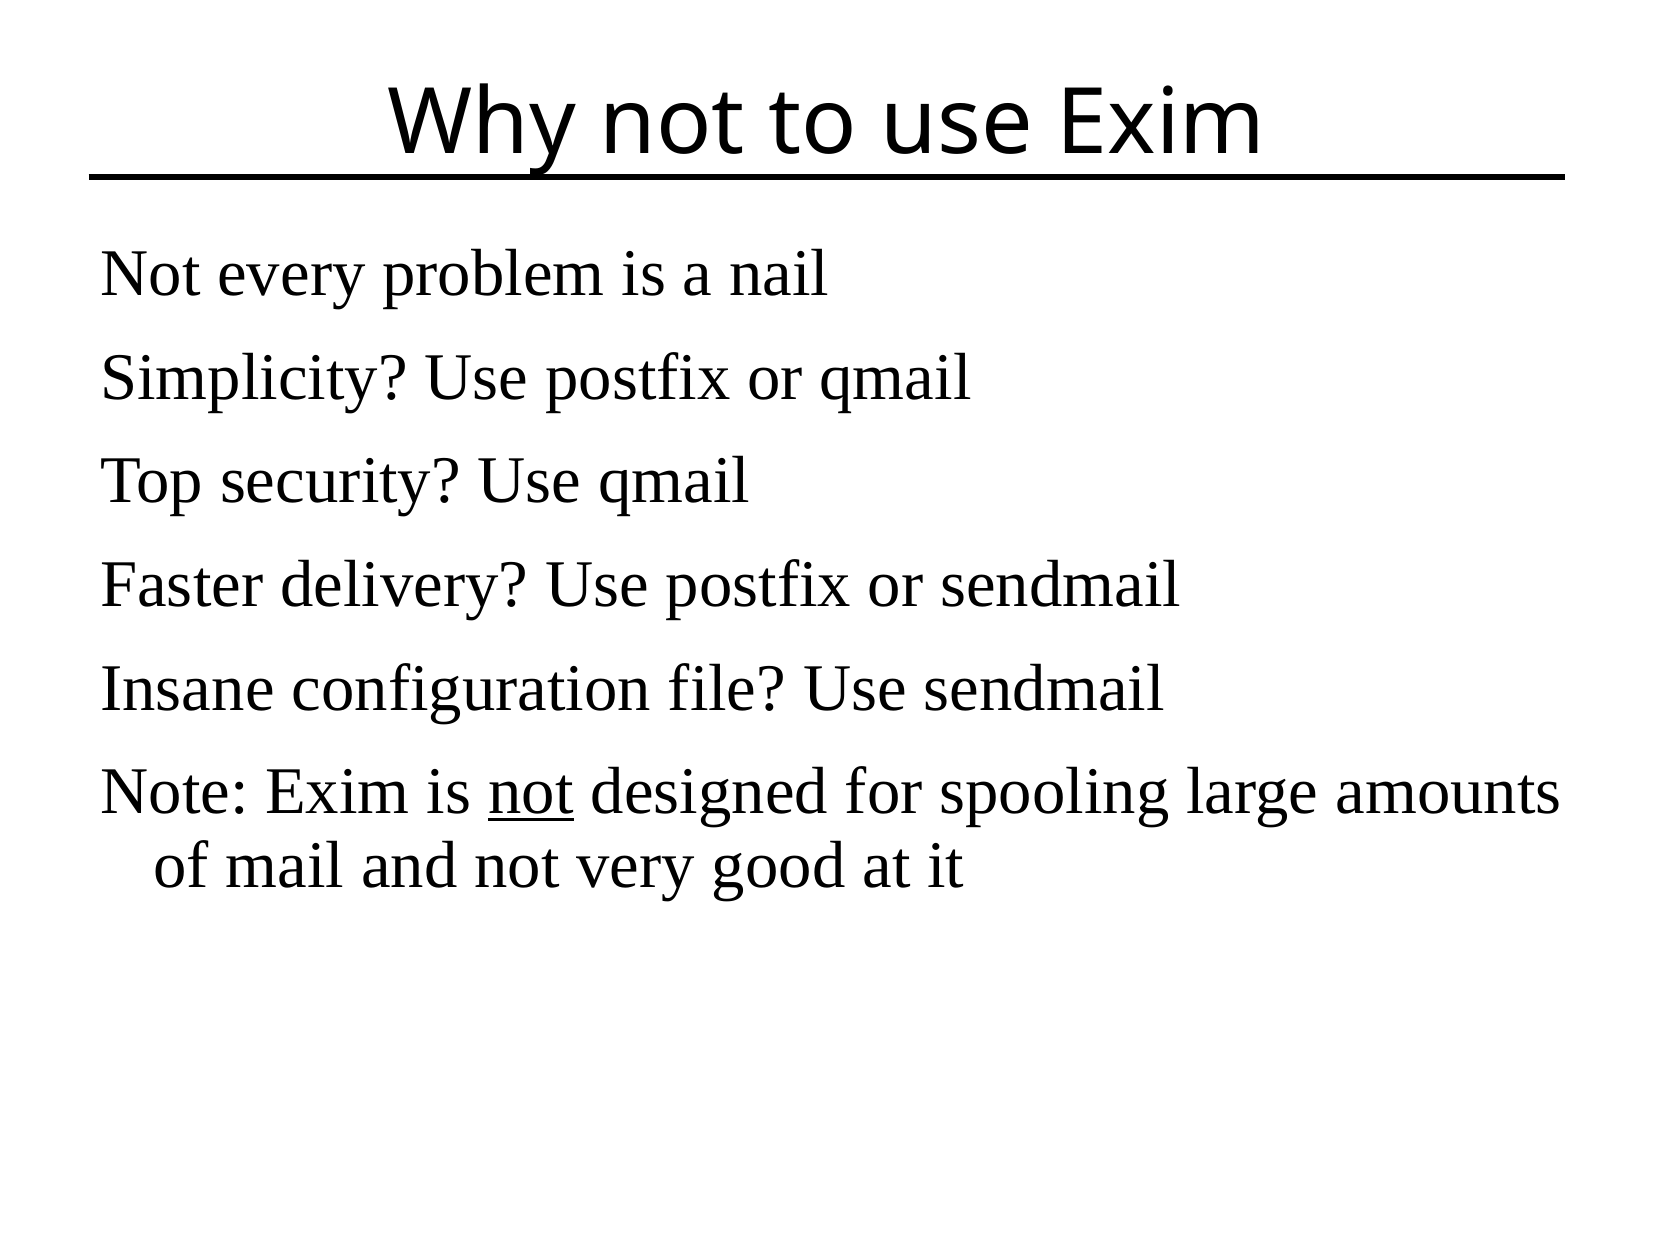

# Why not to use Exim
Not every problem is a nail
Simplicity? Use postfix or qmail
Top security? Use qmail
Faster delivery? Use postfix or sendmail
Insane configuration file? Use sendmail
Note: Exim is not designed for spooling large amounts of mail and not very good at it